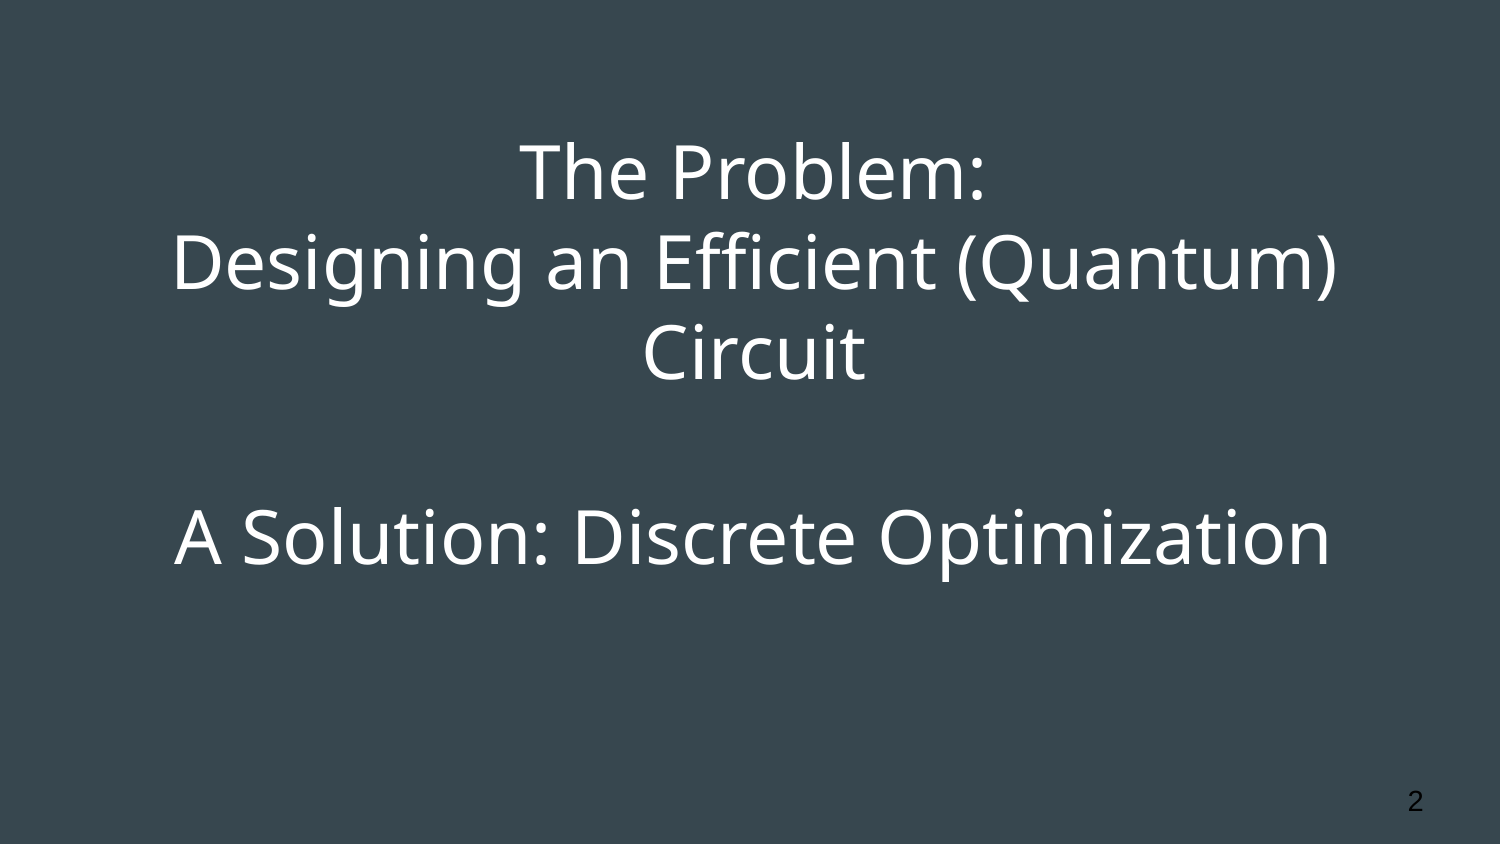

# The Problem: Designing an Efficient (Quantum) Circuit
A Solution: Discrete Optimization